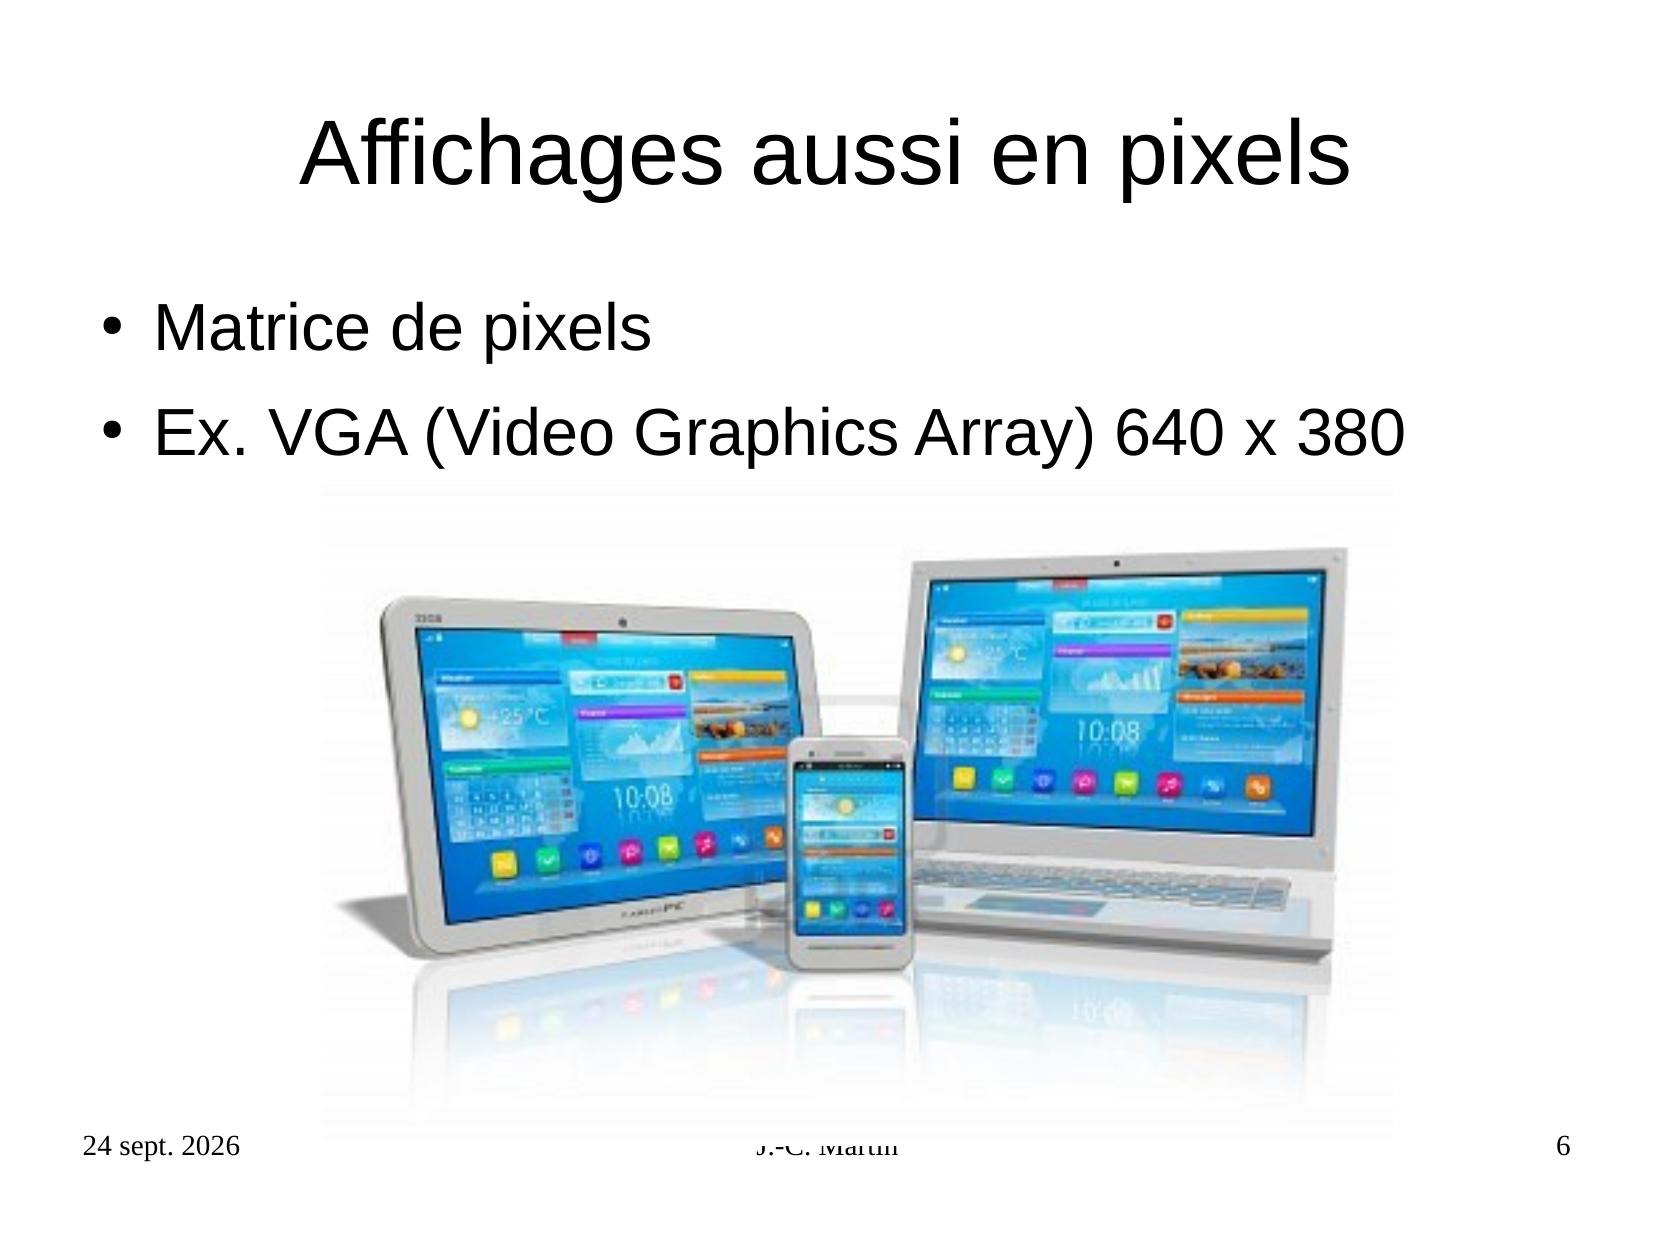

# Affichages aussi en pixels
Matrice de pixels
Ex. VGA (Video Graphics Array) 640 x 380
J.-C. Martin
6